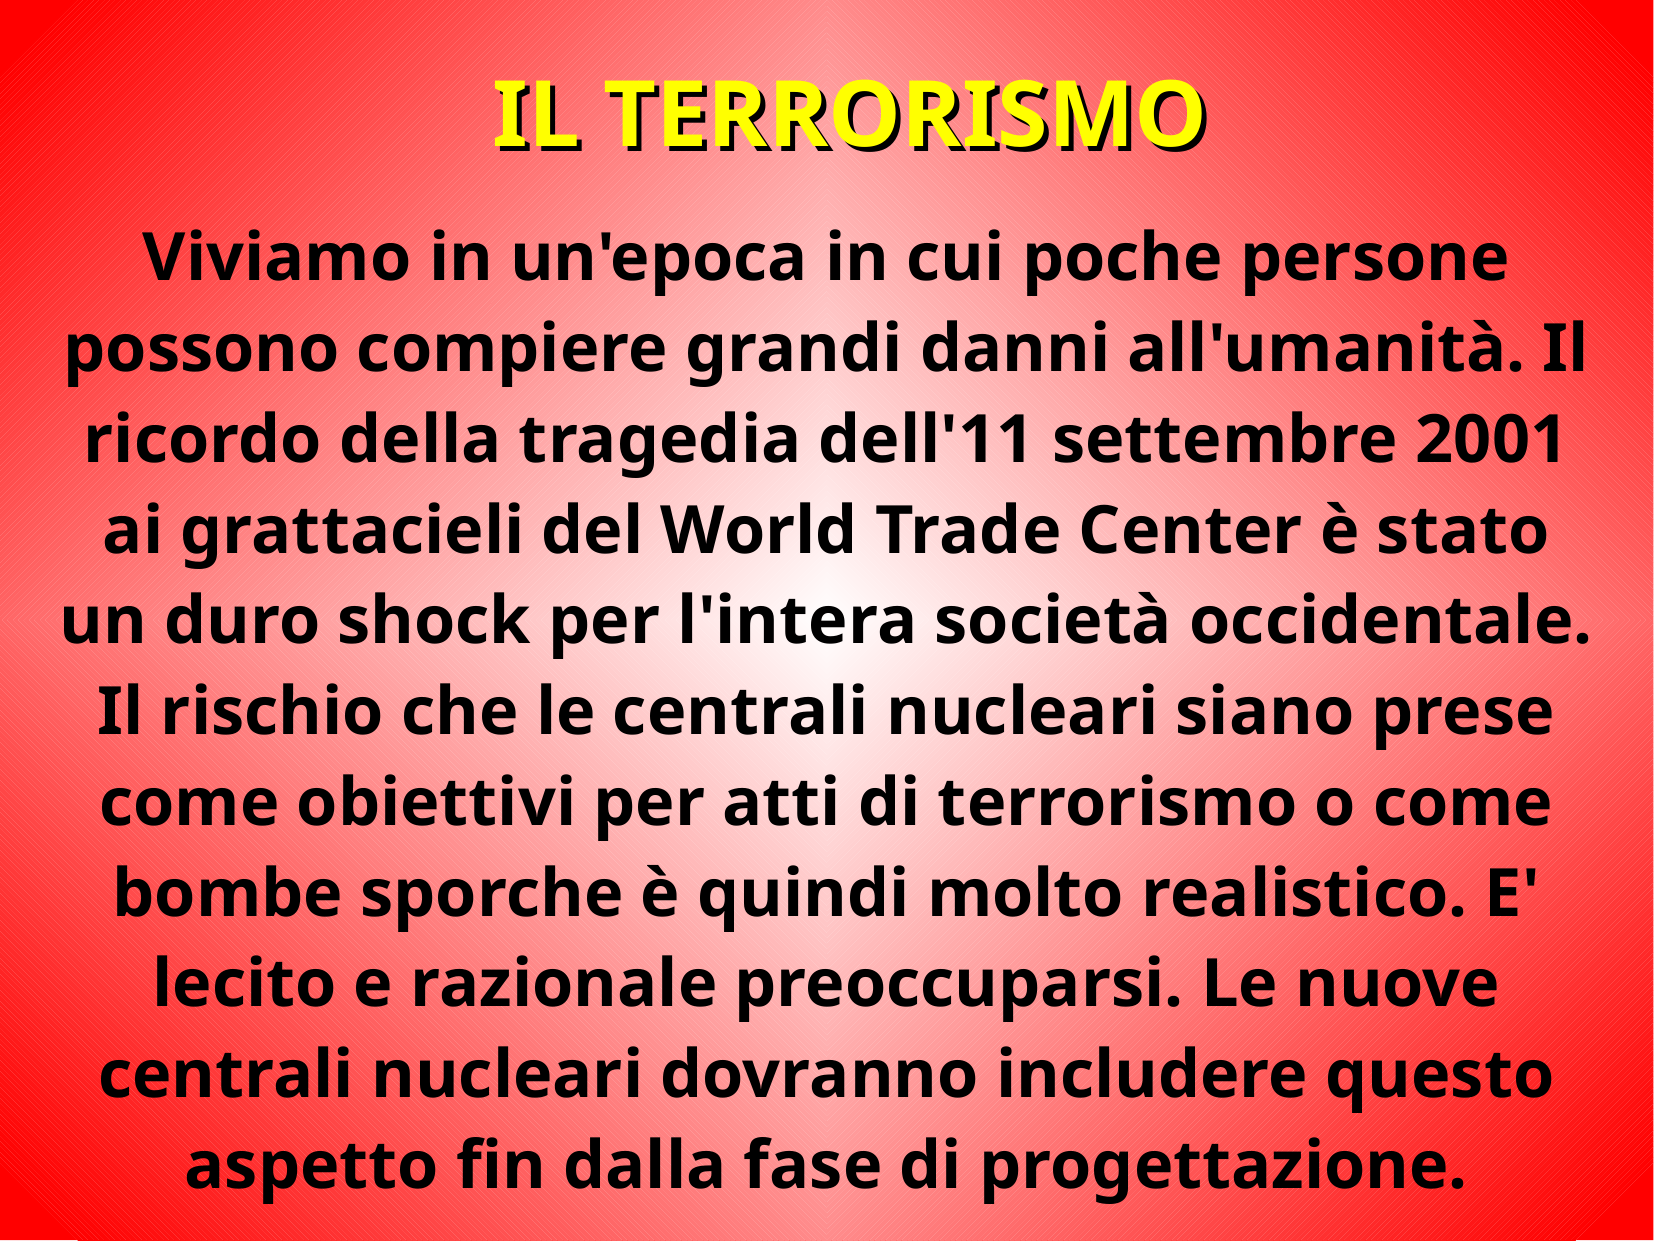

# IL TERRORISMO
Viviamo in un'epoca in cui poche persone possono compiere grandi danni all'umanità. Il ricordo della tragedia dell'11 settembre 2001 ai grattacieli del World Trade Center è stato un duro shock per l'intera società occidentale. Il rischio che le centrali nucleari siano prese come obiettivi per atti di terrorismo o come bombe sporche è quindi molto realistico. E' lecito e razionale preoccuparsi. Le nuove centrali nucleari dovranno includere questo aspetto fin dalla fase di progettazione.